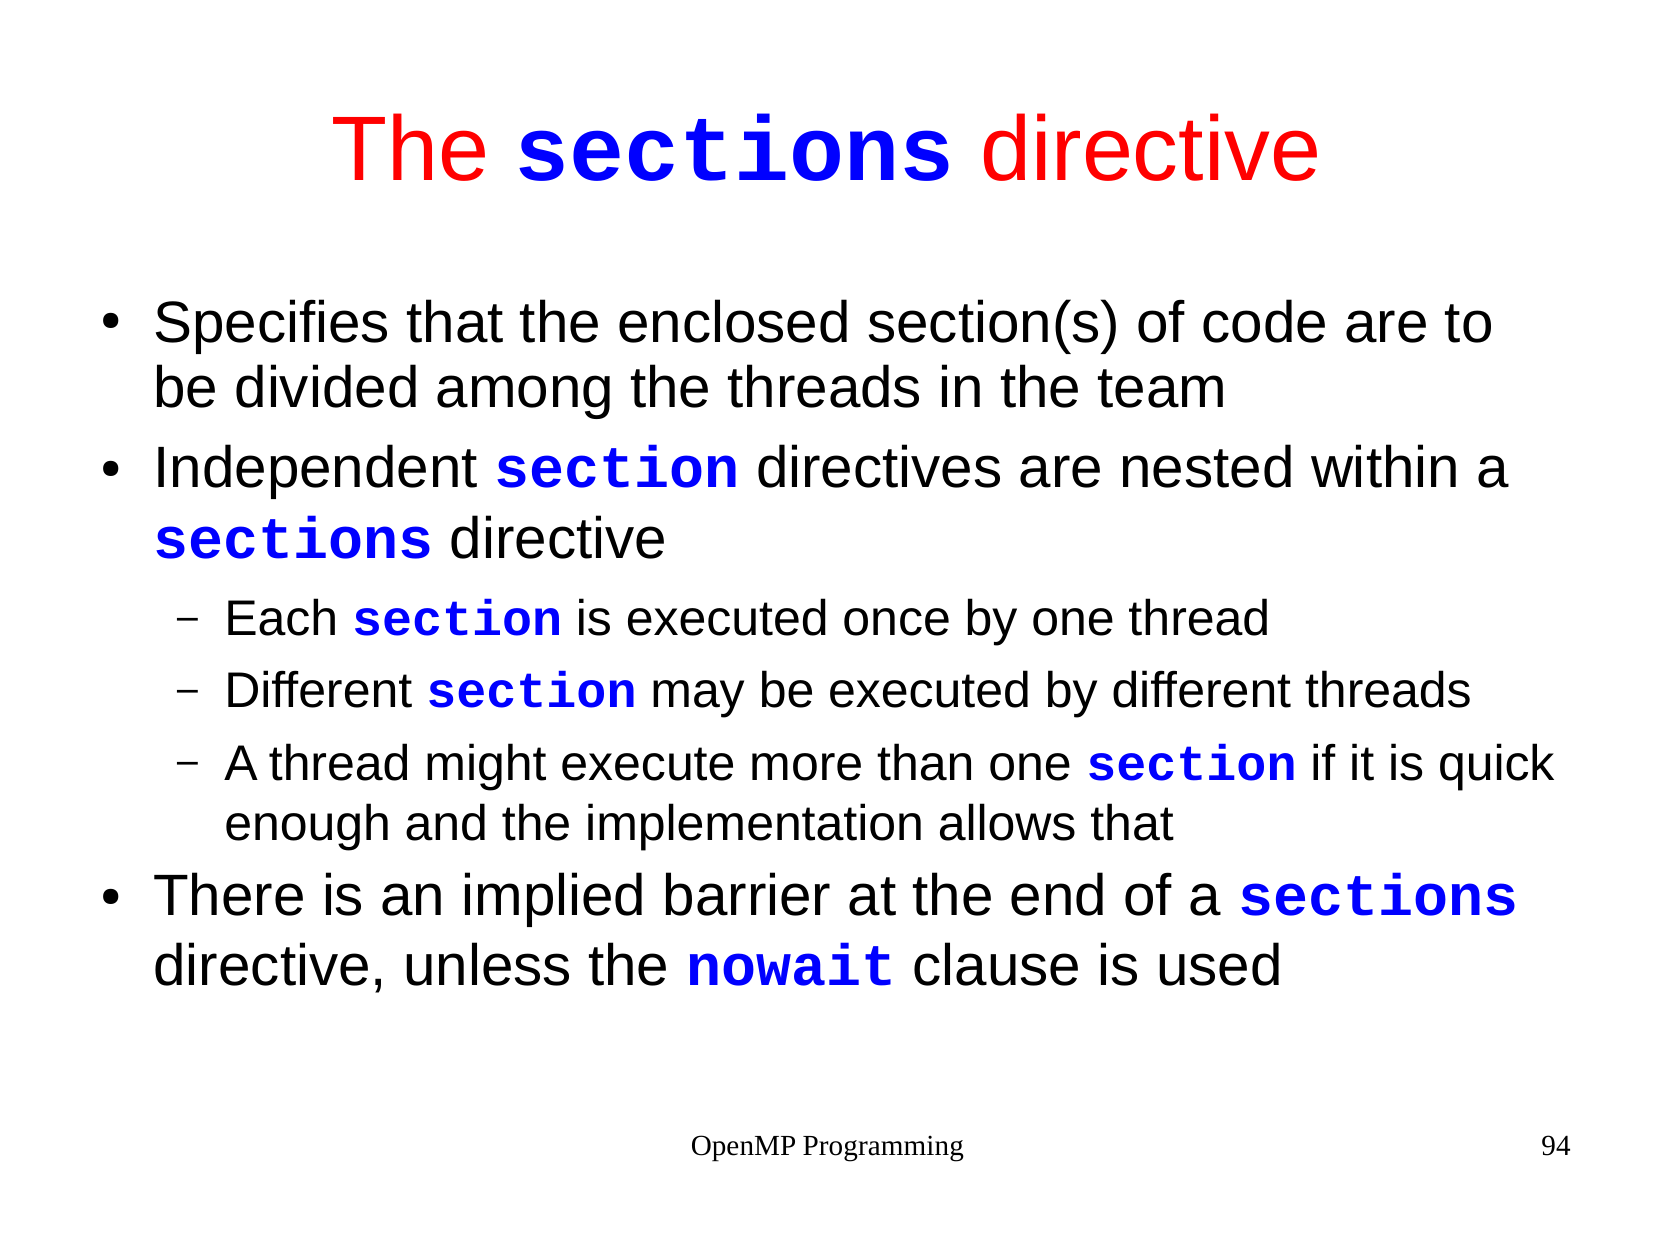

# The sections directive
Specifies that the enclosed section(s) of code are to be divided among the threads in the team
Independent section directives are nested within a sections directive
Each section is executed once by one thread
Different section may be executed by different threads
A thread might execute more than one section if it is quick enough and the implementation allows that
There is an implied barrier at the end of a sections directive, unless the nowait clause is used
OpenMP Programming
94